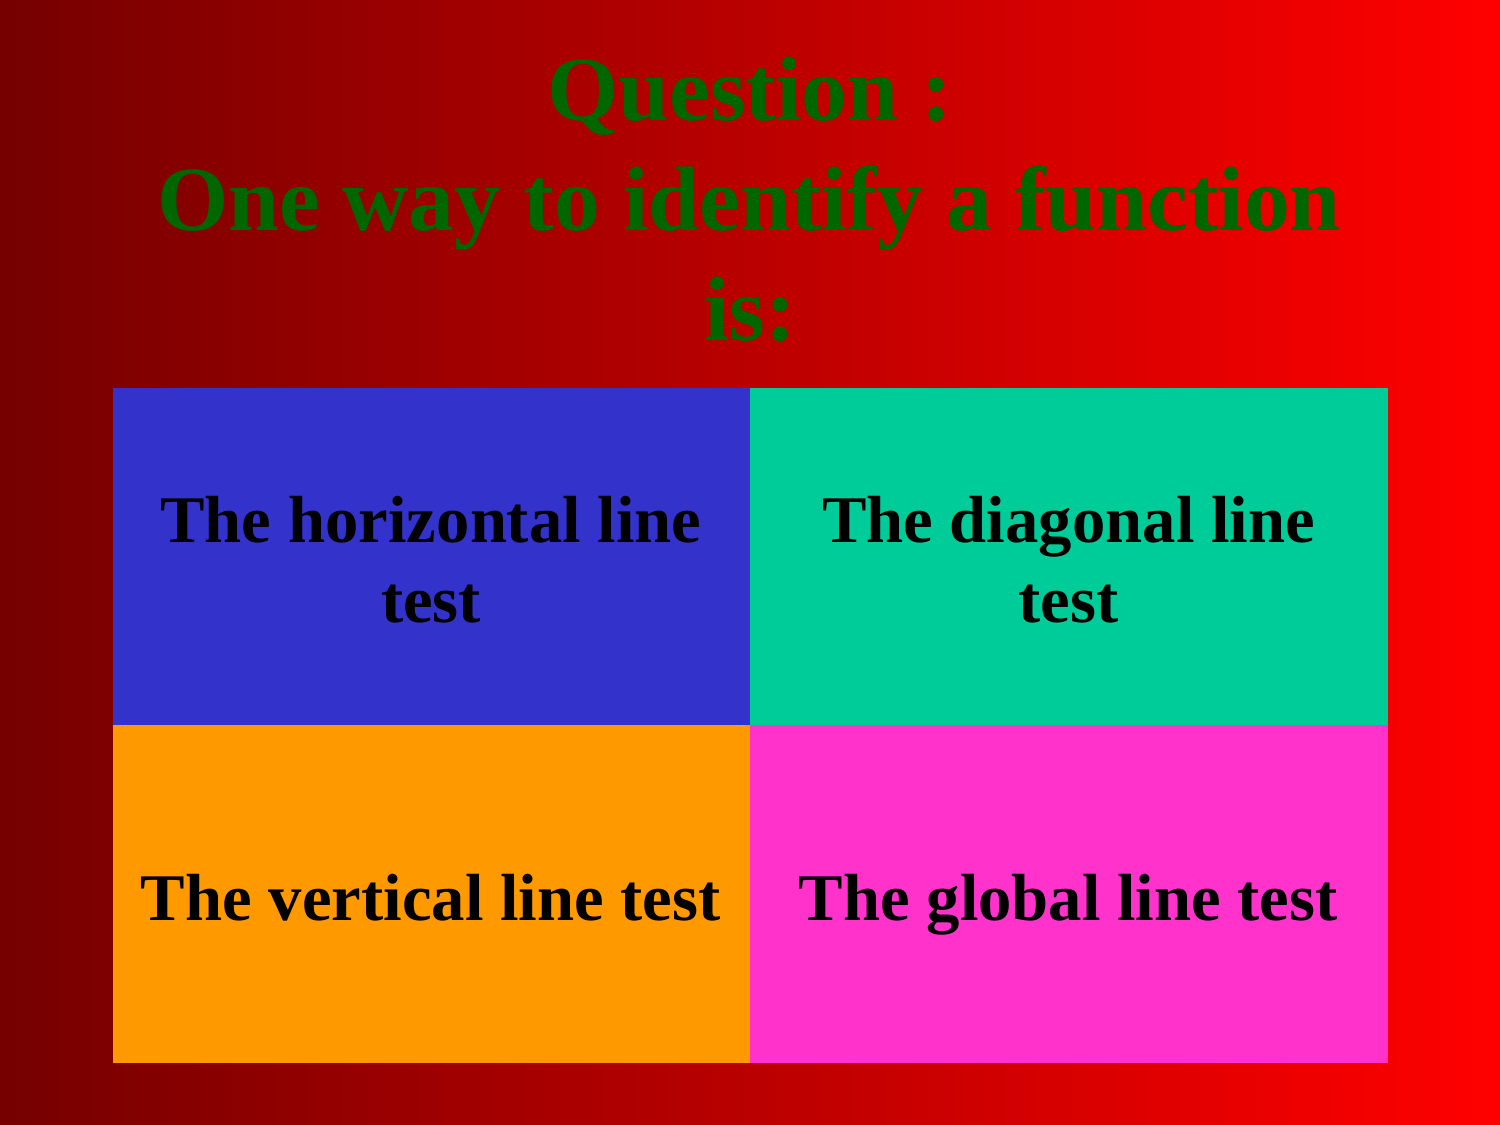

# Question : One way to identify a function is:
| The horizontal line test | The diagonal line test |
| --- | --- |
| The vertical line test | The global line test |